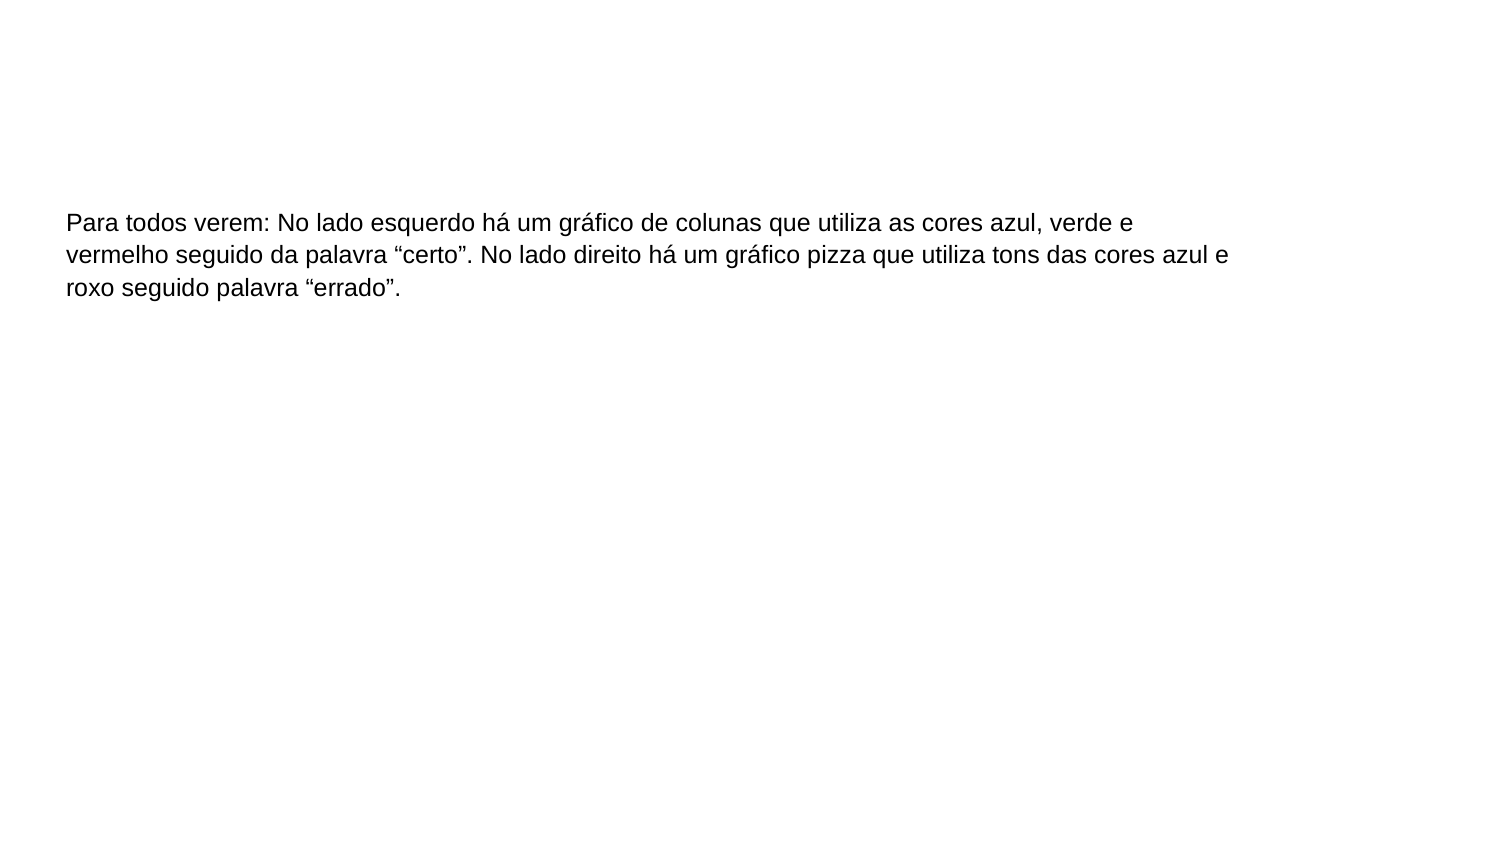

# Para todos verem: No lado esquerdo há um gráfico de colunas que utiliza as cores azul, verde e vermelho seguido da palavra “certo”. No lado direito há um gráfico pizza que utiliza tons das cores azul e roxo seguido palavra “errado”.